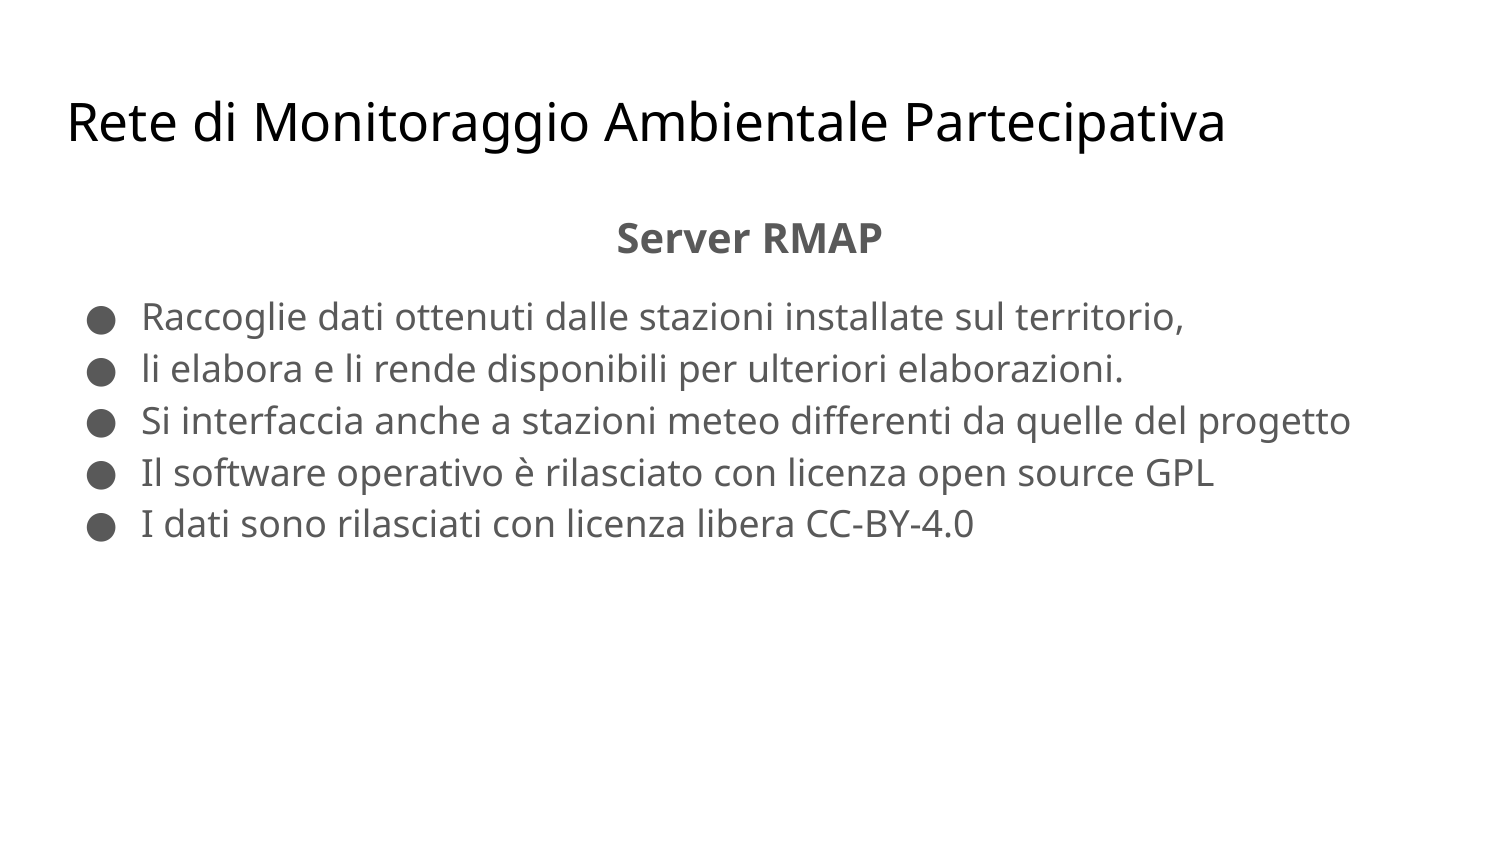

# Rete di Monitoraggio Ambientale Partecipativa
Server RMAP
Raccoglie dati ottenuti dalle stazioni installate sul territorio,
li elabora e li rende disponibili per ulteriori elaborazioni.
Si interfaccia anche a stazioni meteo differenti da quelle del progetto
Il software operativo è rilasciato con licenza open source GPL
I dati sono rilasciati con licenza libera CC-BY-4.0